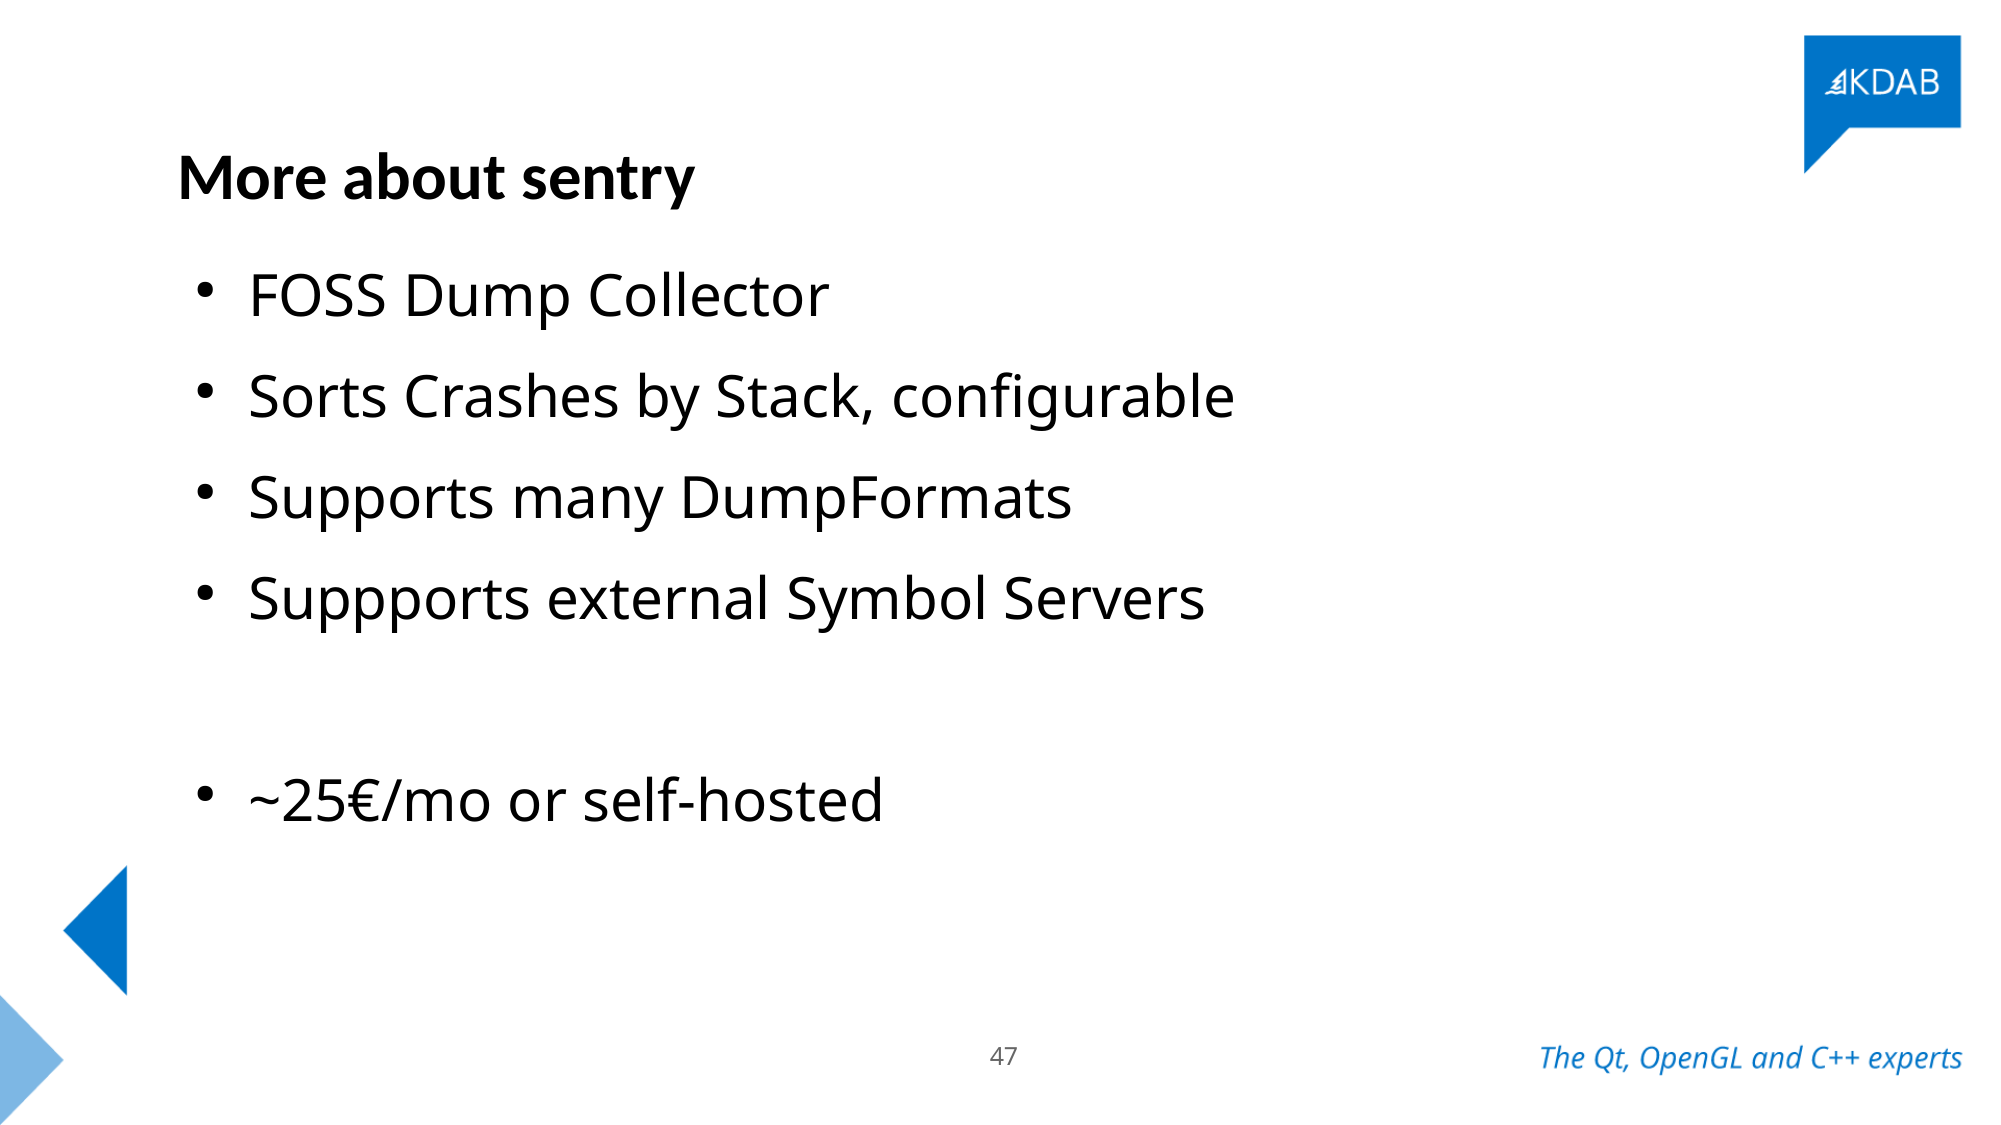

# More about sentry
FOSS Dump Collector
Sorts Crashes by Stack, configurable
Supports many DumpFormats
Suppports external Symbol Servers
~25€/mo or self-hosted